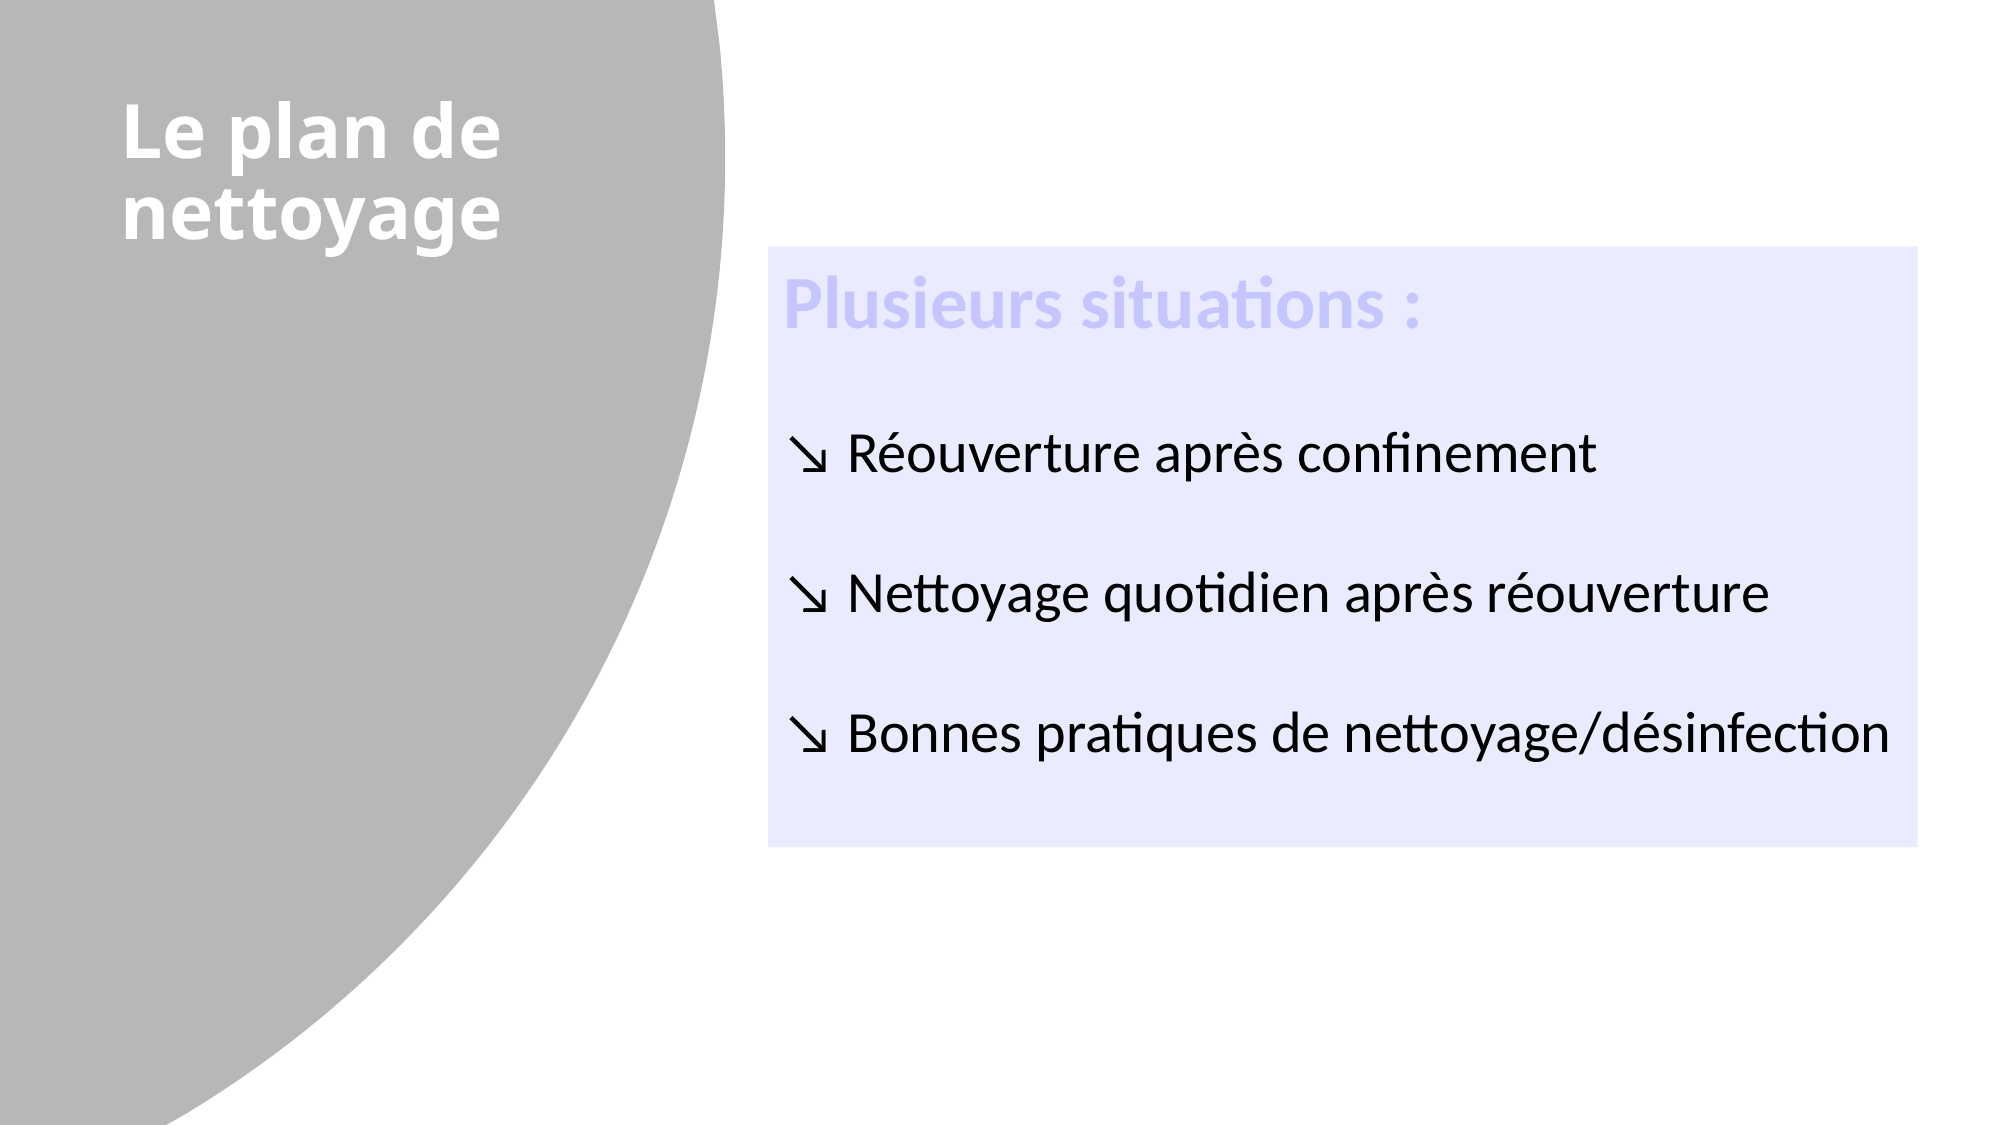

# Le plan de nettoyage
Plusieurs situations :
↘ Réouverture après confinement
↘ Nettoyage quotidien après réouverture
↘ Bonnes pratiques de nettoyage/désinfection